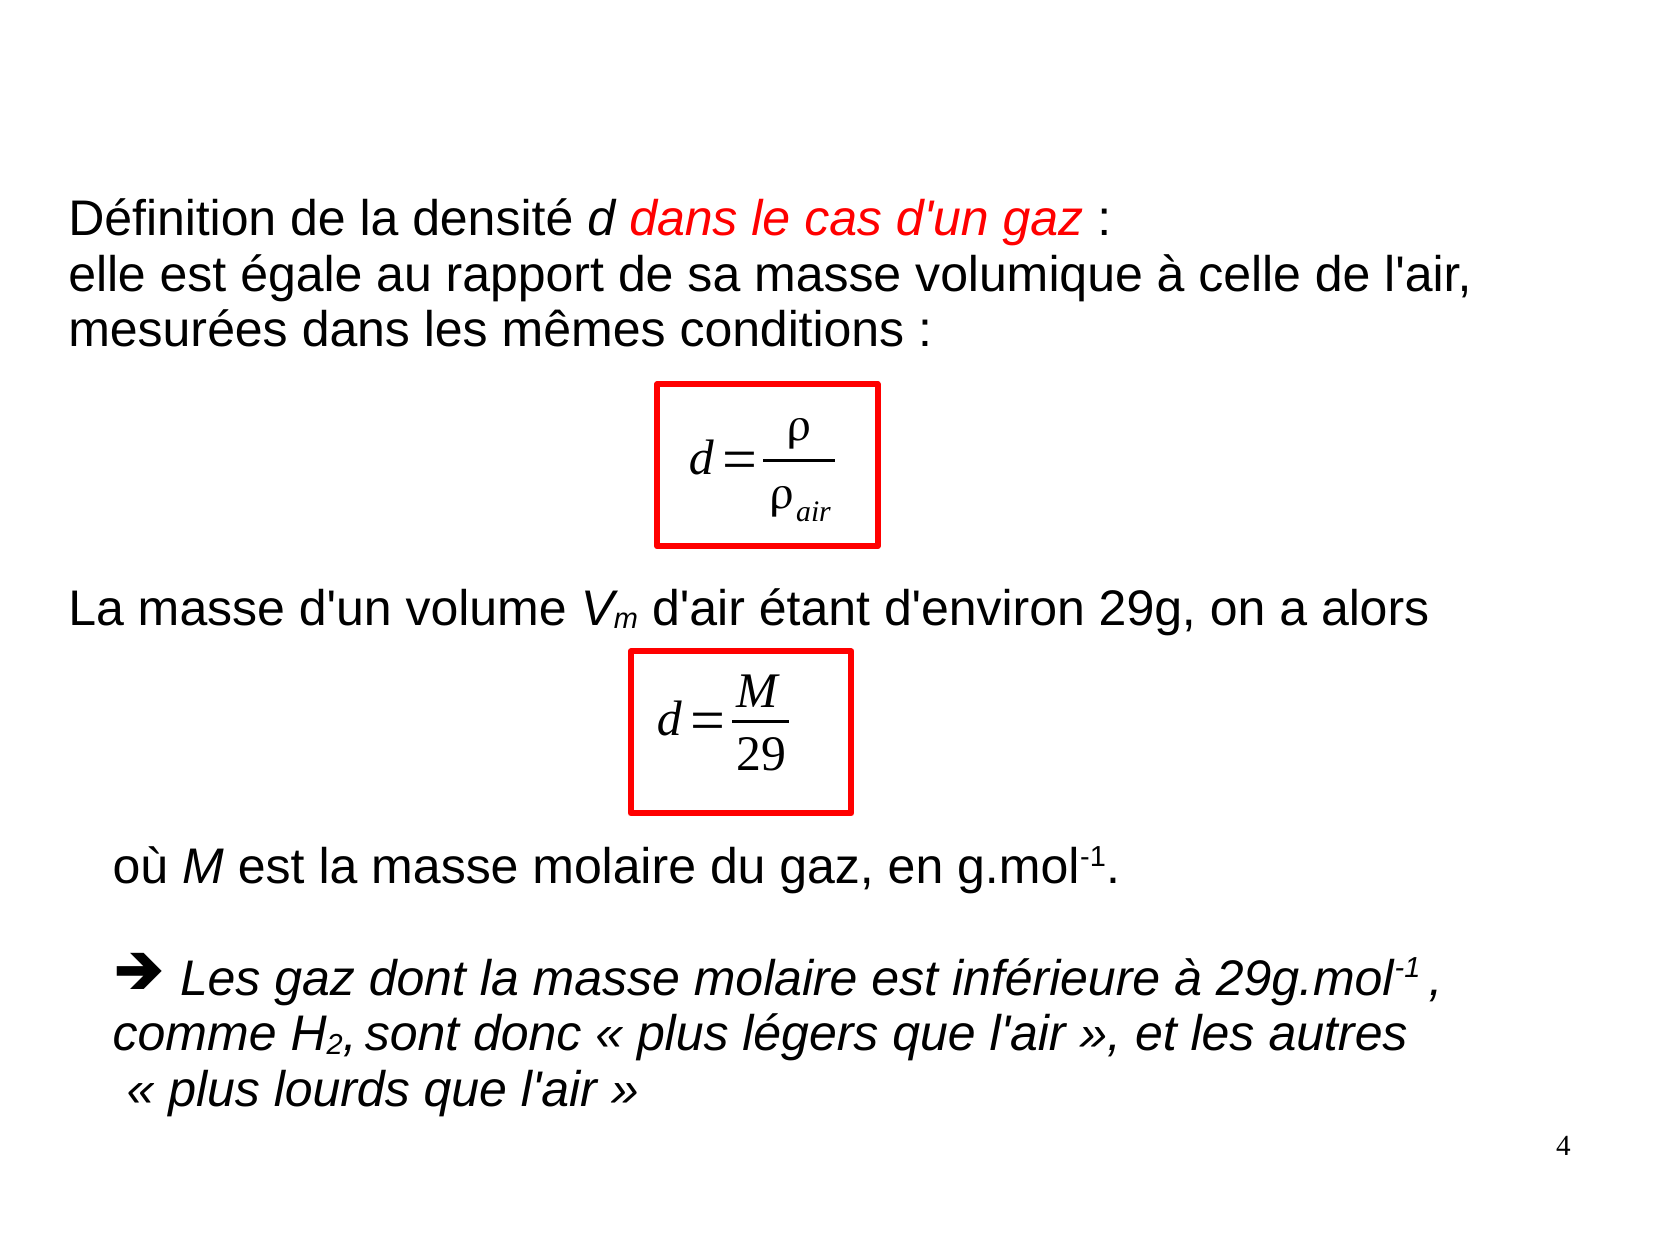

Définition de la densité d dans le cas d'un gaz :
elle est égale au rapport de sa masse volumique à celle de l'air, mesurées dans les mêmes conditions :
La masse d'un volume Vm d'air étant d'environ 29g, on a alors
où M est la masse molaire du gaz, en g.mol-1.
 Les gaz dont la masse molaire est inférieure à 29g.mol-1 ,
comme H2, sont donc « plus légers que l'air », et les autres
 « plus lourds que l'air »
4